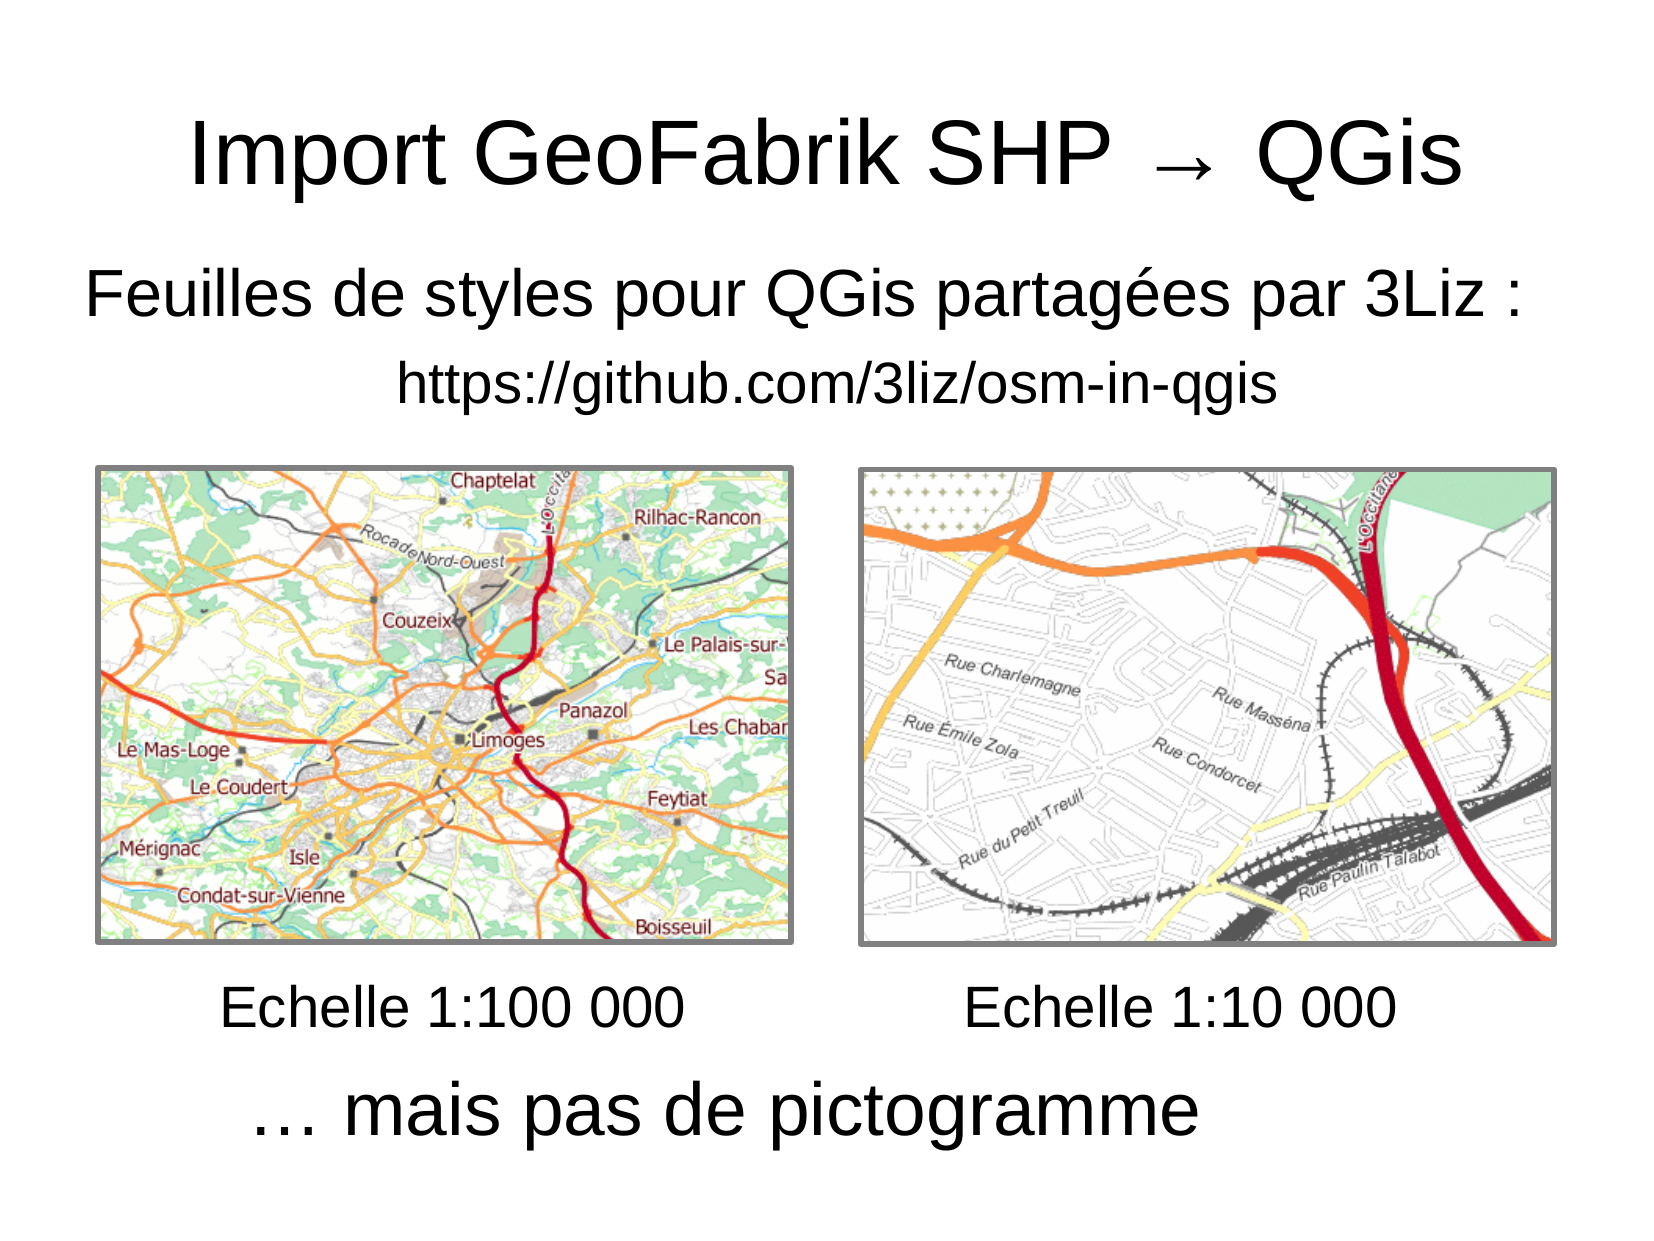

# Import GeoFabrik SHP → QGis
Feuilles de styles pour QGis partagées par 3Liz :
 https://github.com/3liz/osm-in-qgis
Echelle 1:100 000
Echelle 1:10 000
… mais pas de pictogramme